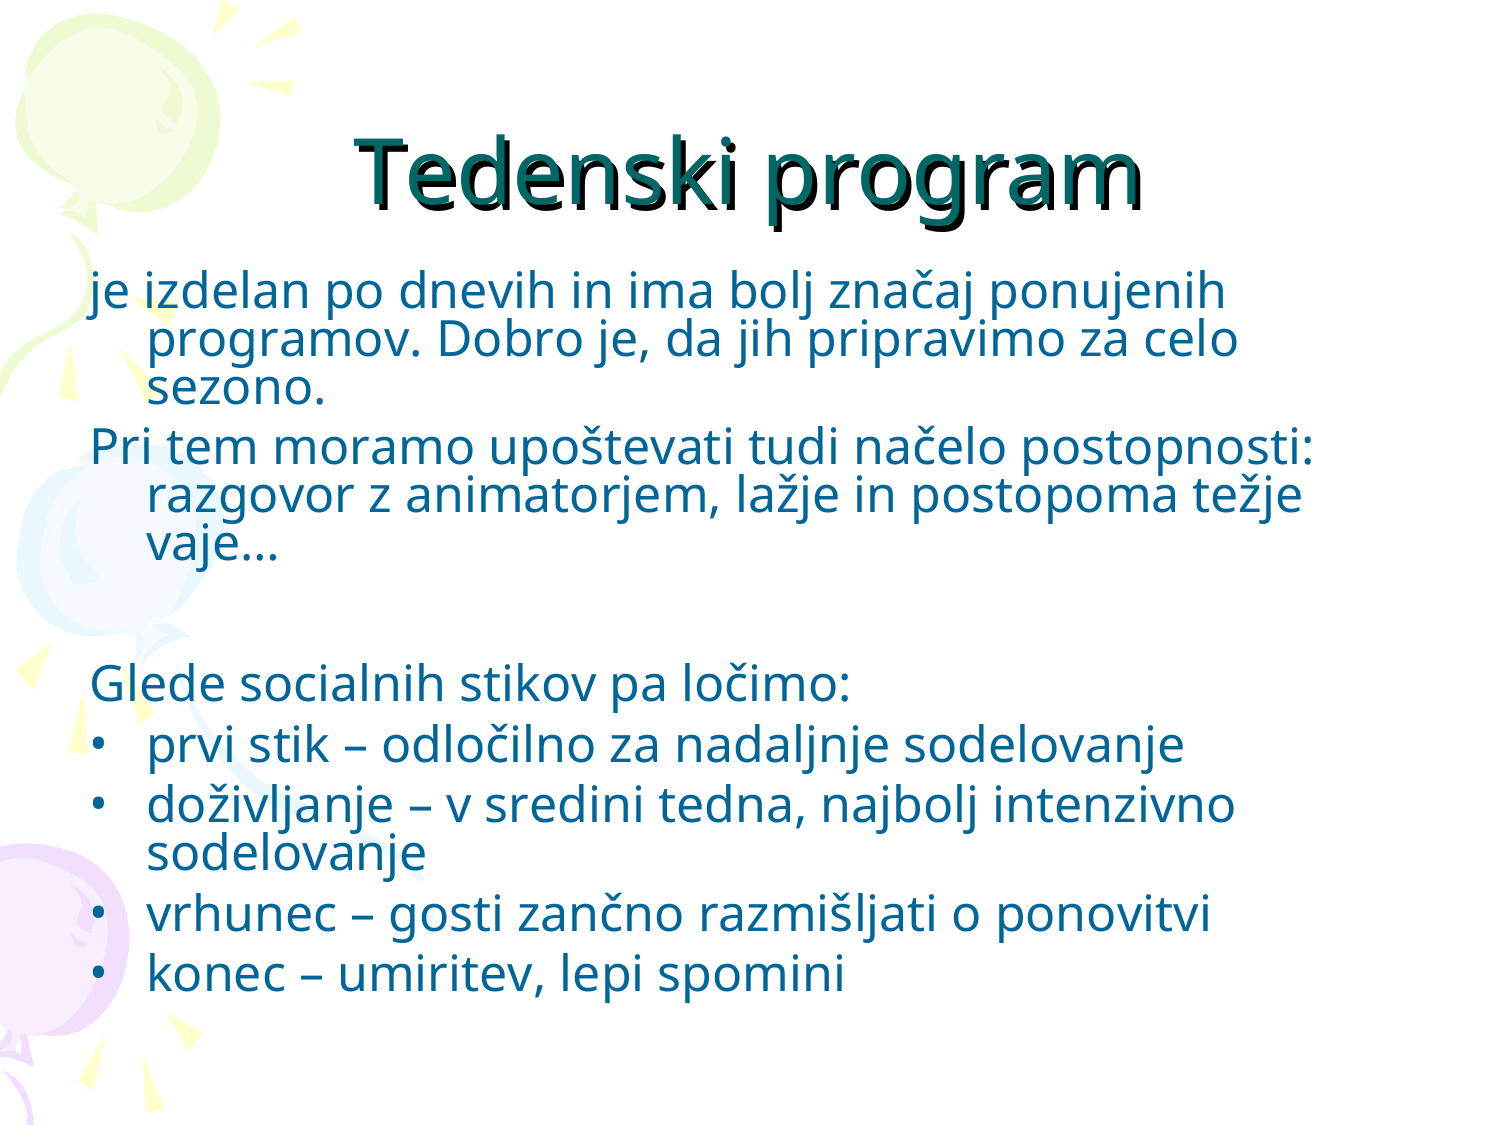

# Tedenski program
je izdelan po dnevih in ima bolj značaj ponujenih programov. Dobro je, da jih pripravimo za celo sezono.
Pri tem moramo upoštevati tudi načelo postopnosti: razgovor z animatorjem, lažje in postopoma težje vaje…
Glede socialnih stikov pa ločimo:
prvi stik – odločilno za nadaljnje sodelovanje
doživljanje – v sredini tedna, najbolj intenzivno sodelovanje
vrhunec – gosti zančno razmišljati o ponovitvi
konec – umiritev, lepi spomini